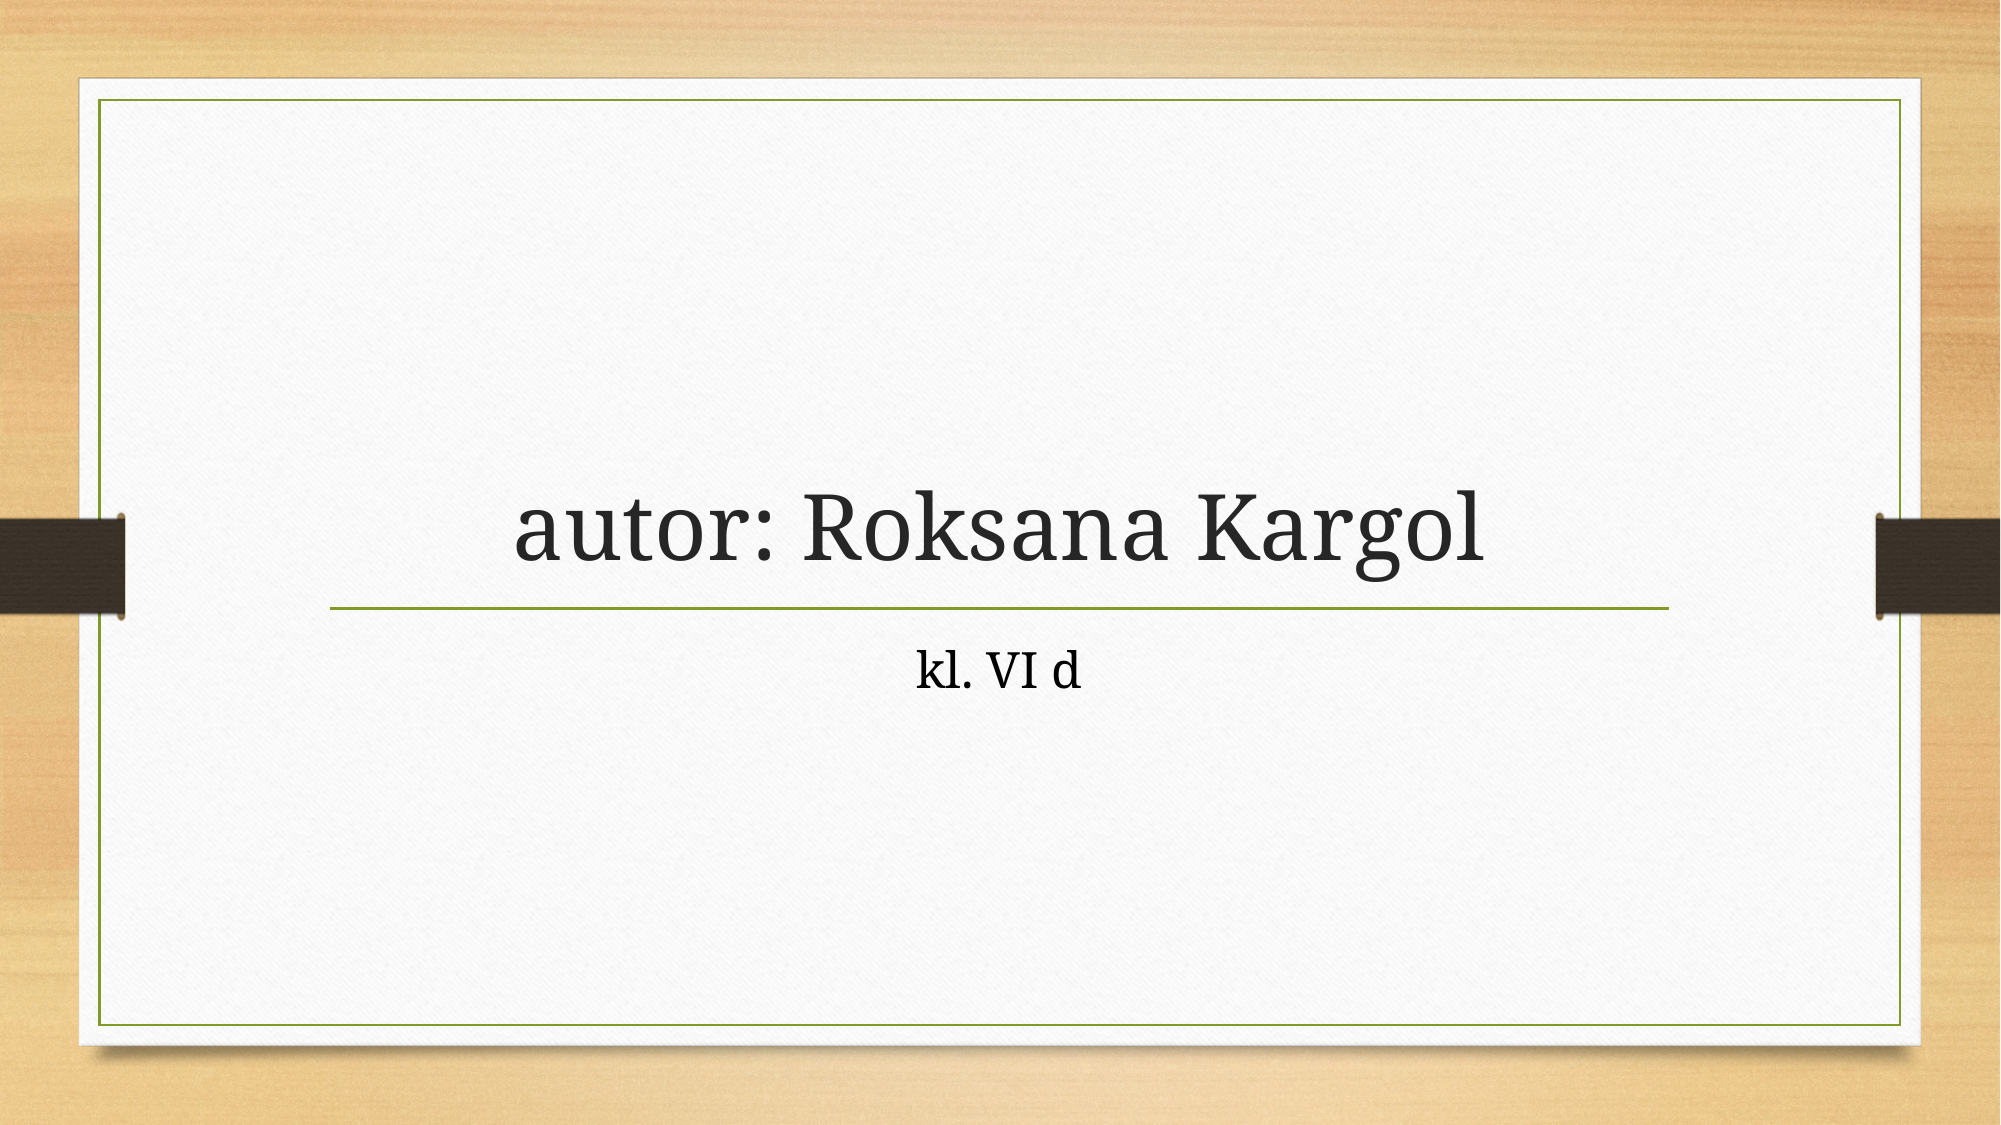

# autor: Roksana Kargol
kl. VI d